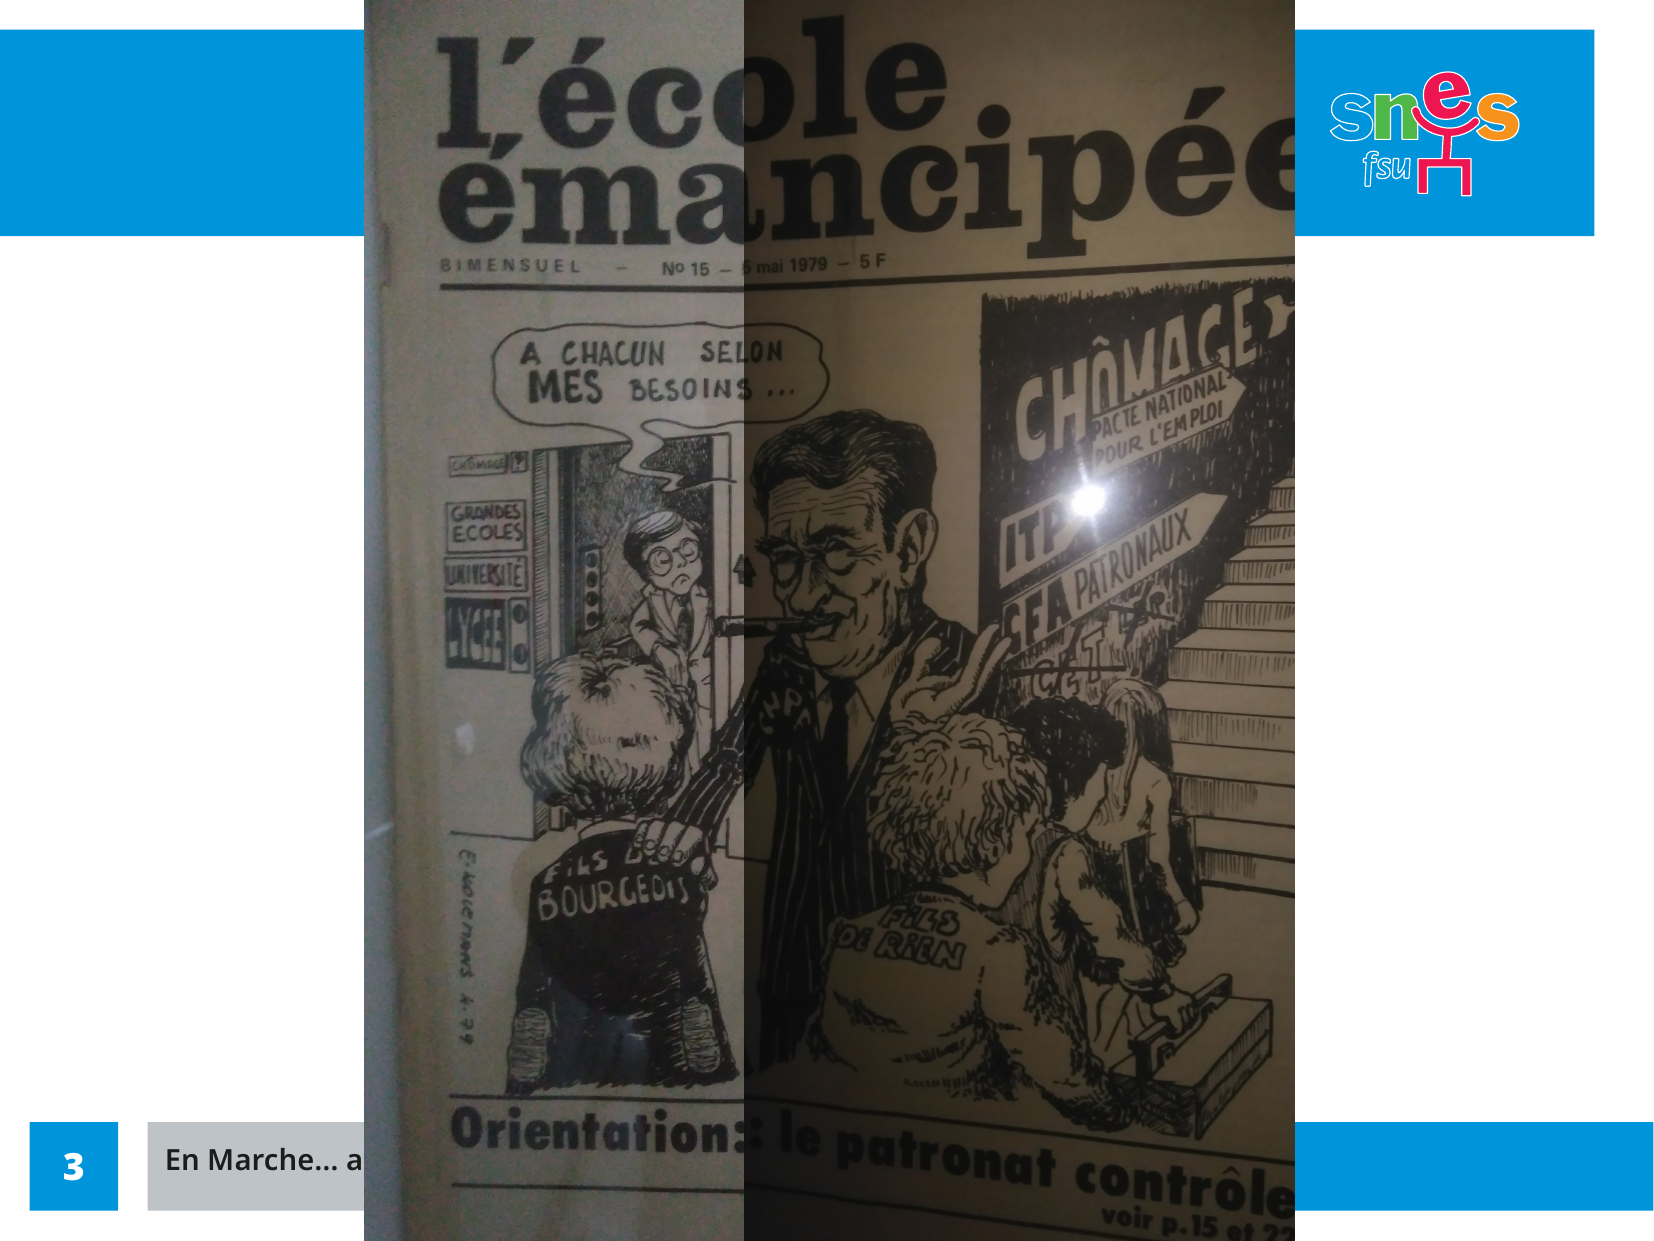

#
3
En Marche… arrière pour le second degré et l’université